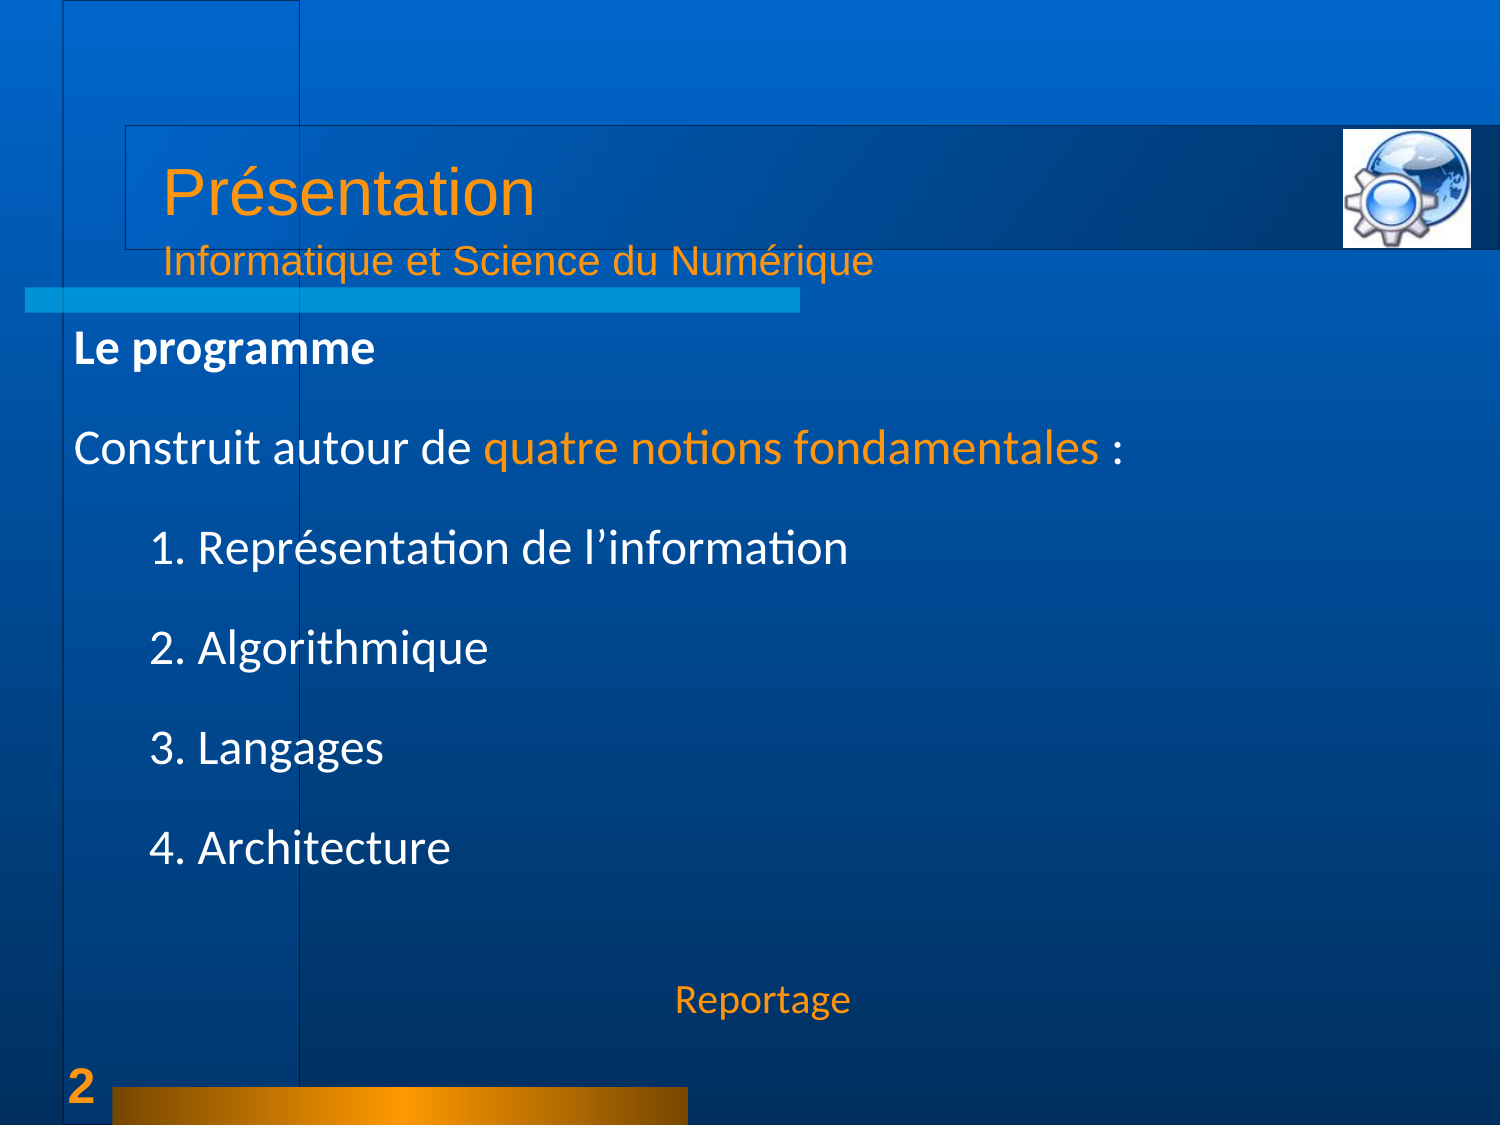

Le programme
Construit autour de quatre notions fondamentales :
 Représentation de l’information
 Algorithmique
 Langages
 Architecture
Reportage